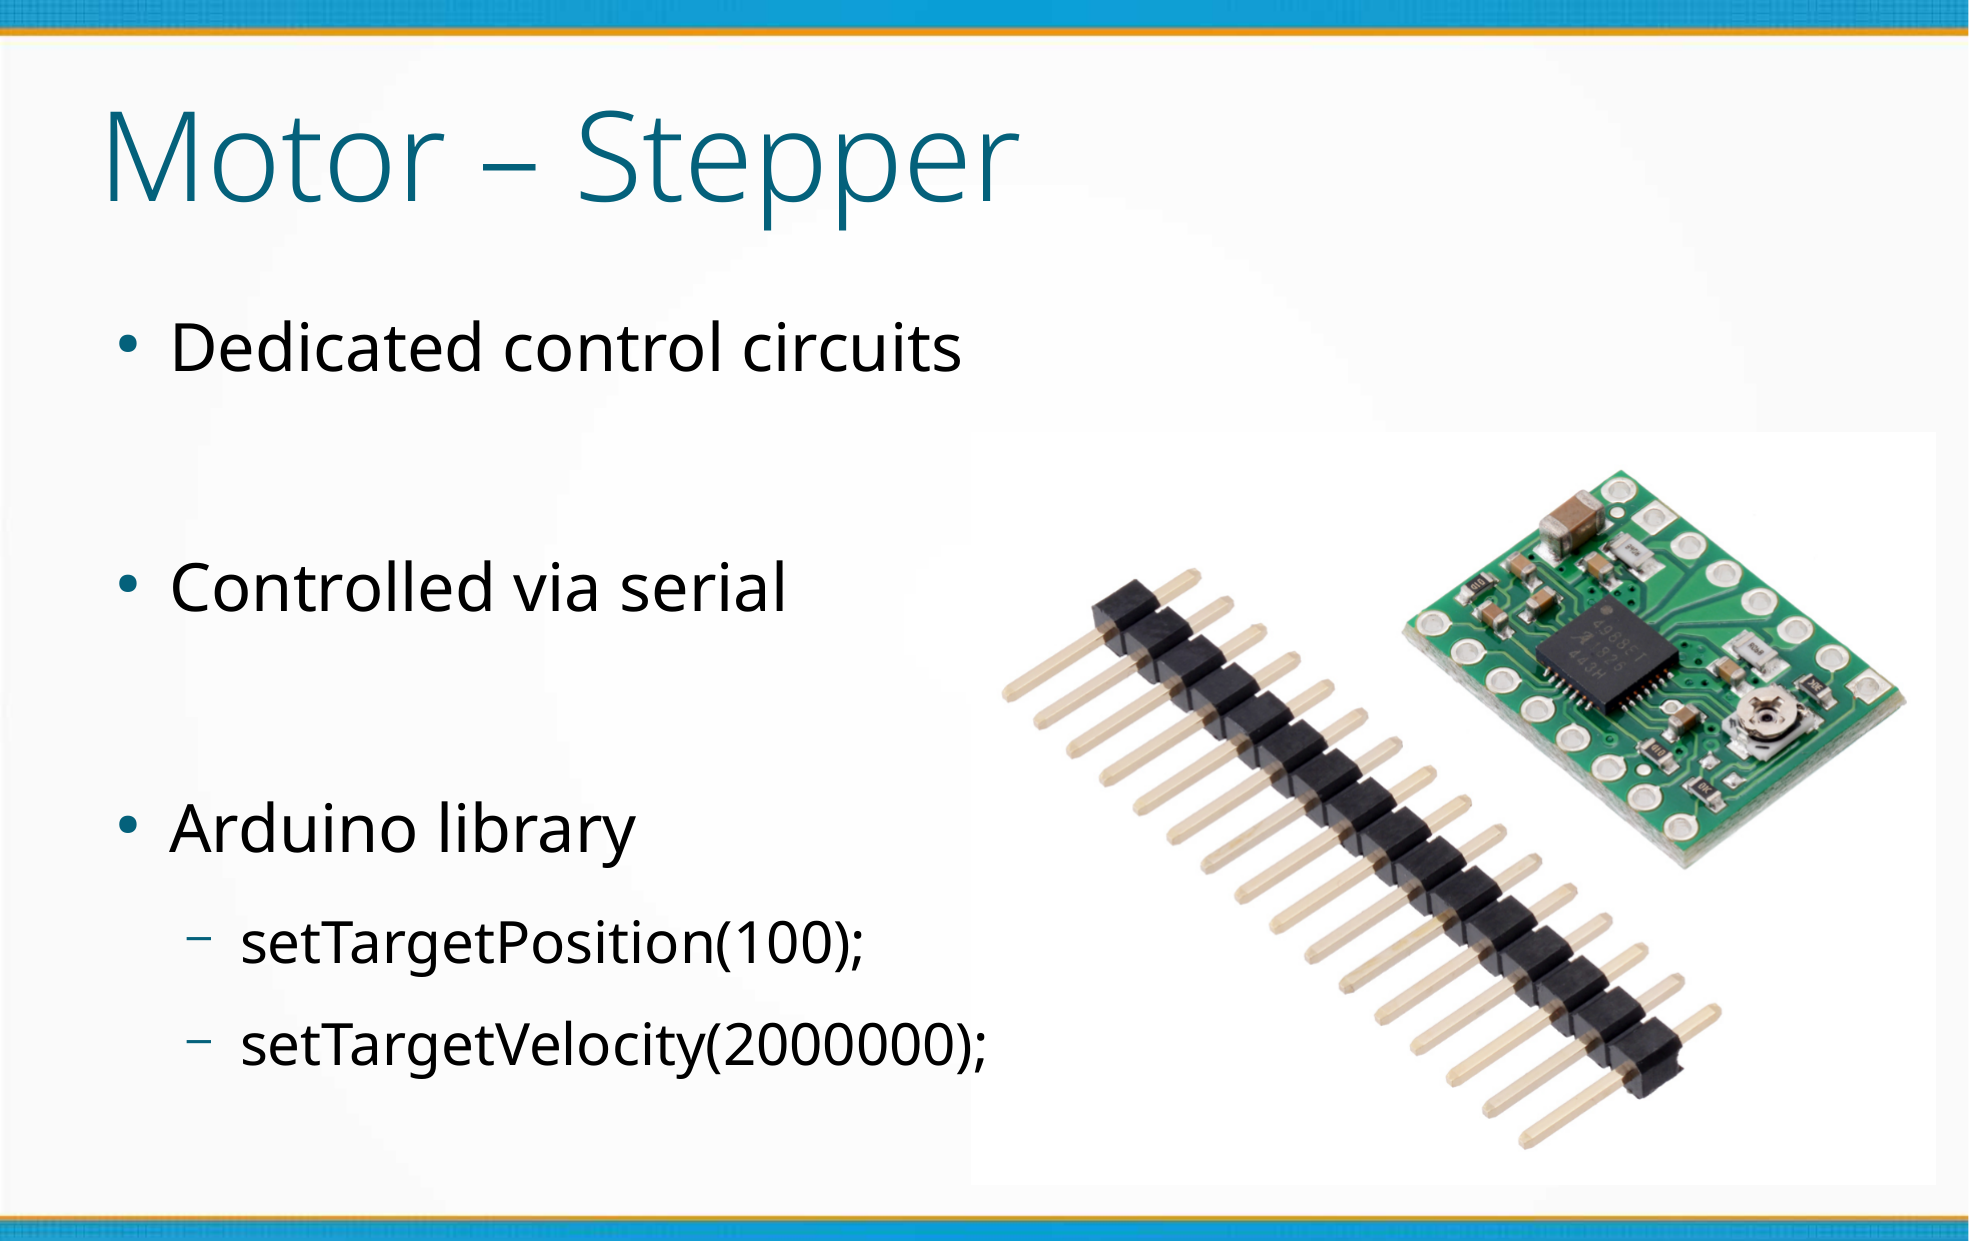

# Motor – Stepper
Dedicated control circuits
Controlled via serial
Arduino library
setTargetPosition(100);
setTargetVelocity(2000000);